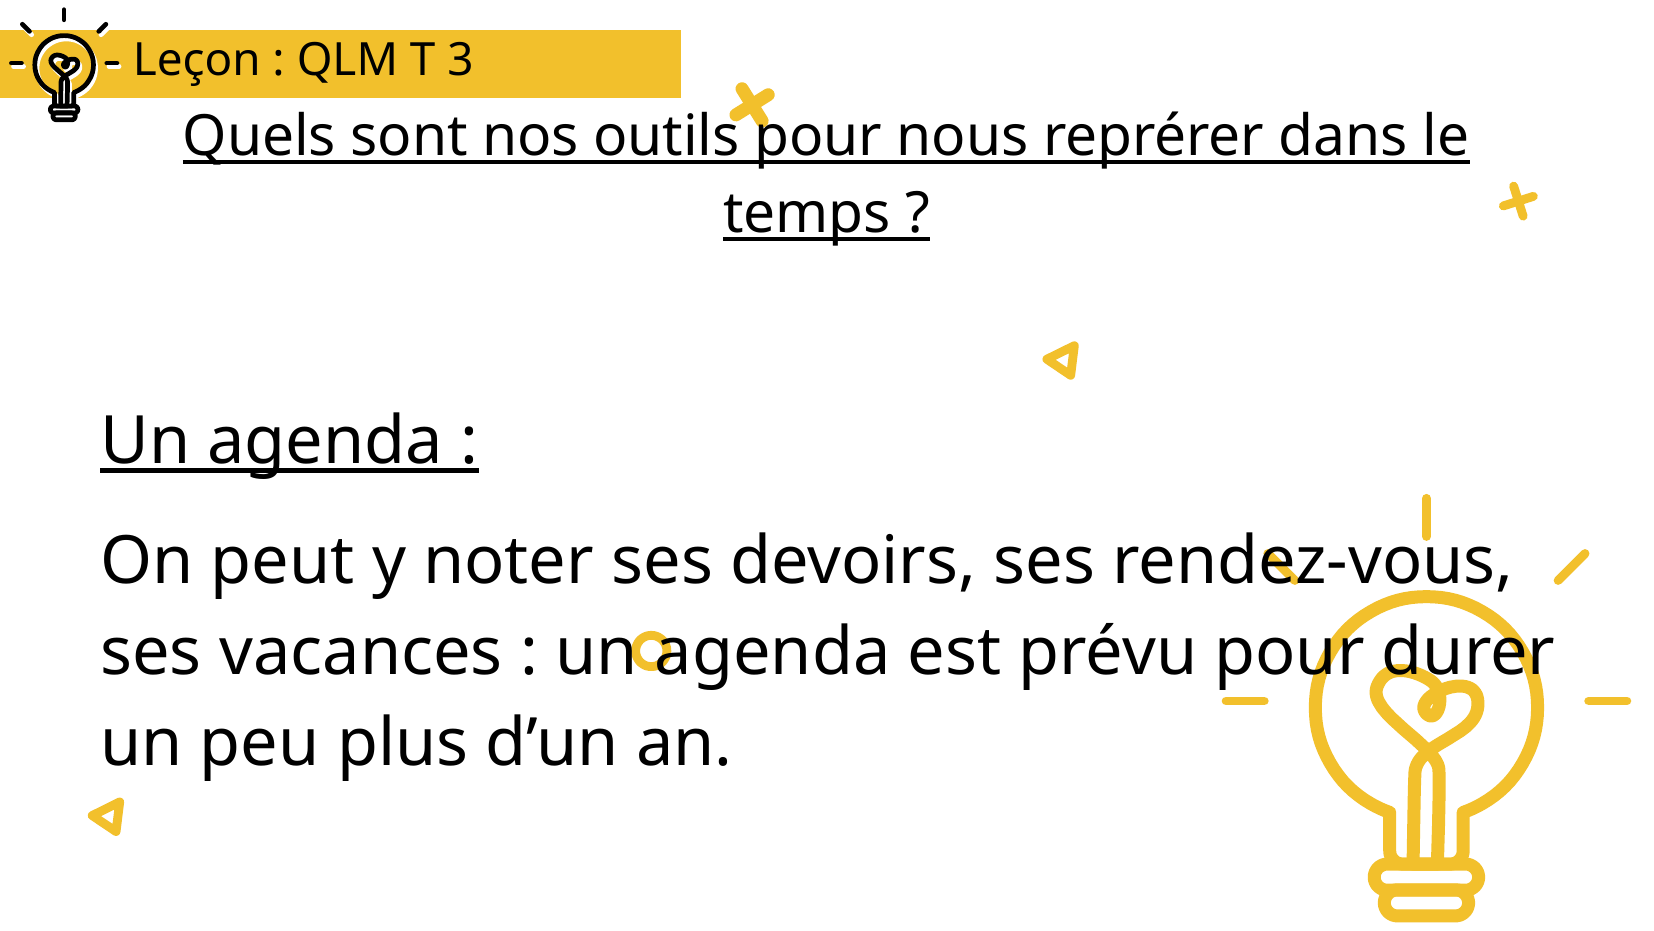

Leçon : QLM T 3
# Quels sont nos outils pour nous reprérer dans le temps ?
Un agenda :
On peut y noter ses devoirs, ses rendez-vous, ses vacances : un agenda est prévu pour durer un peu plus d’un an.